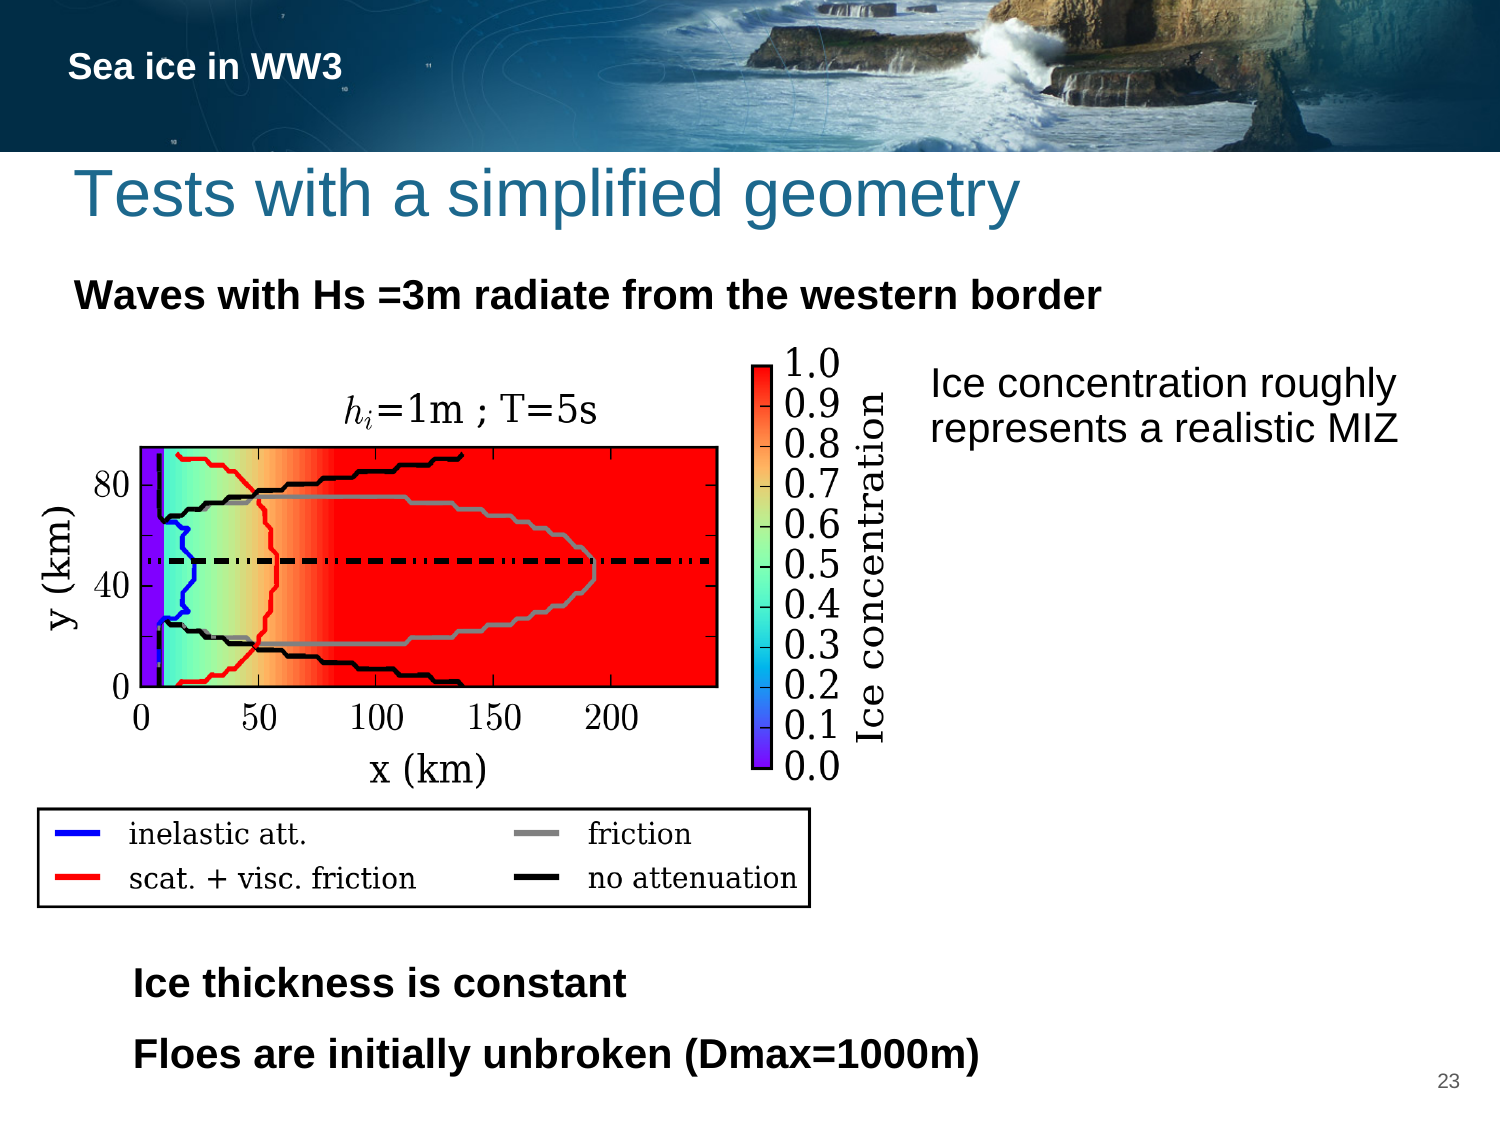

Sea ice in WW3
# Tests with a simplified geometry
Waves with Hs =3m radiate from the western border
Ice concentration roughly represents a realistic MIZ
Ice thickness is constant
Floes are initially unbroken (Dmax=1000m)